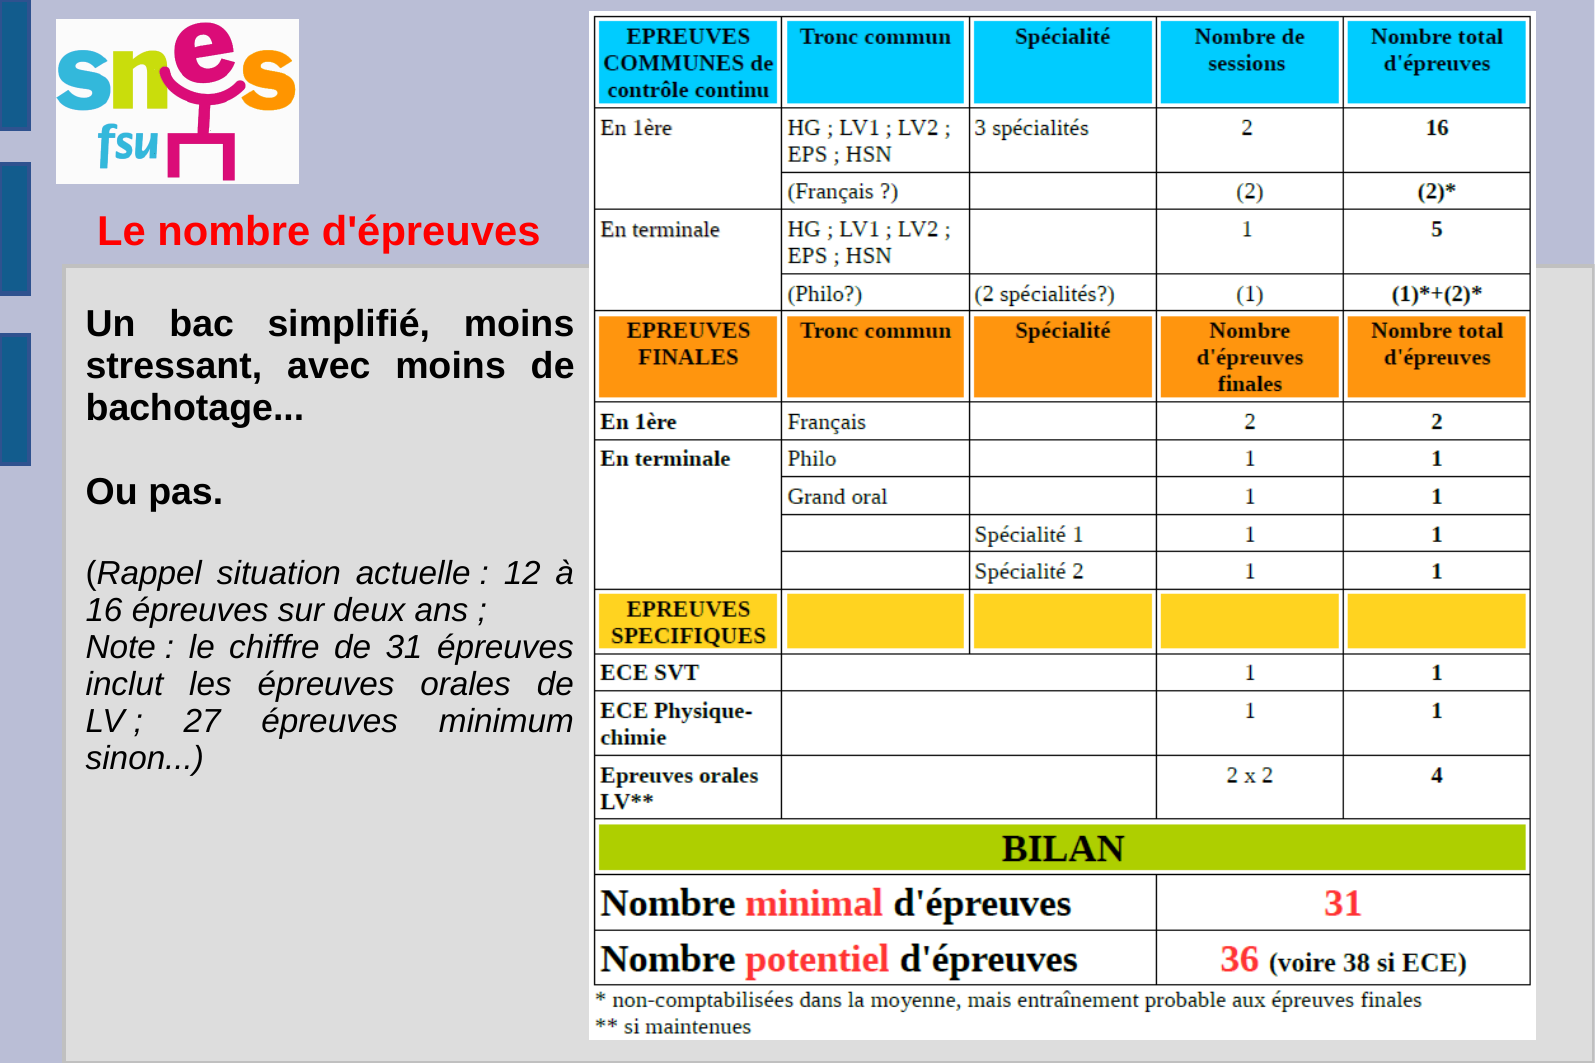

Le nombre d'épreuves
Un bac simplifié, moins stressant, avec moins de bachotage...
Ou pas.
(Rappel situation actuelle : 12 à 16 épreuves sur deux ans ;
Note : le chiffre de 31 épreuves inclut les épreuves orales de LV ; 27 épreuves minimum sinon...)